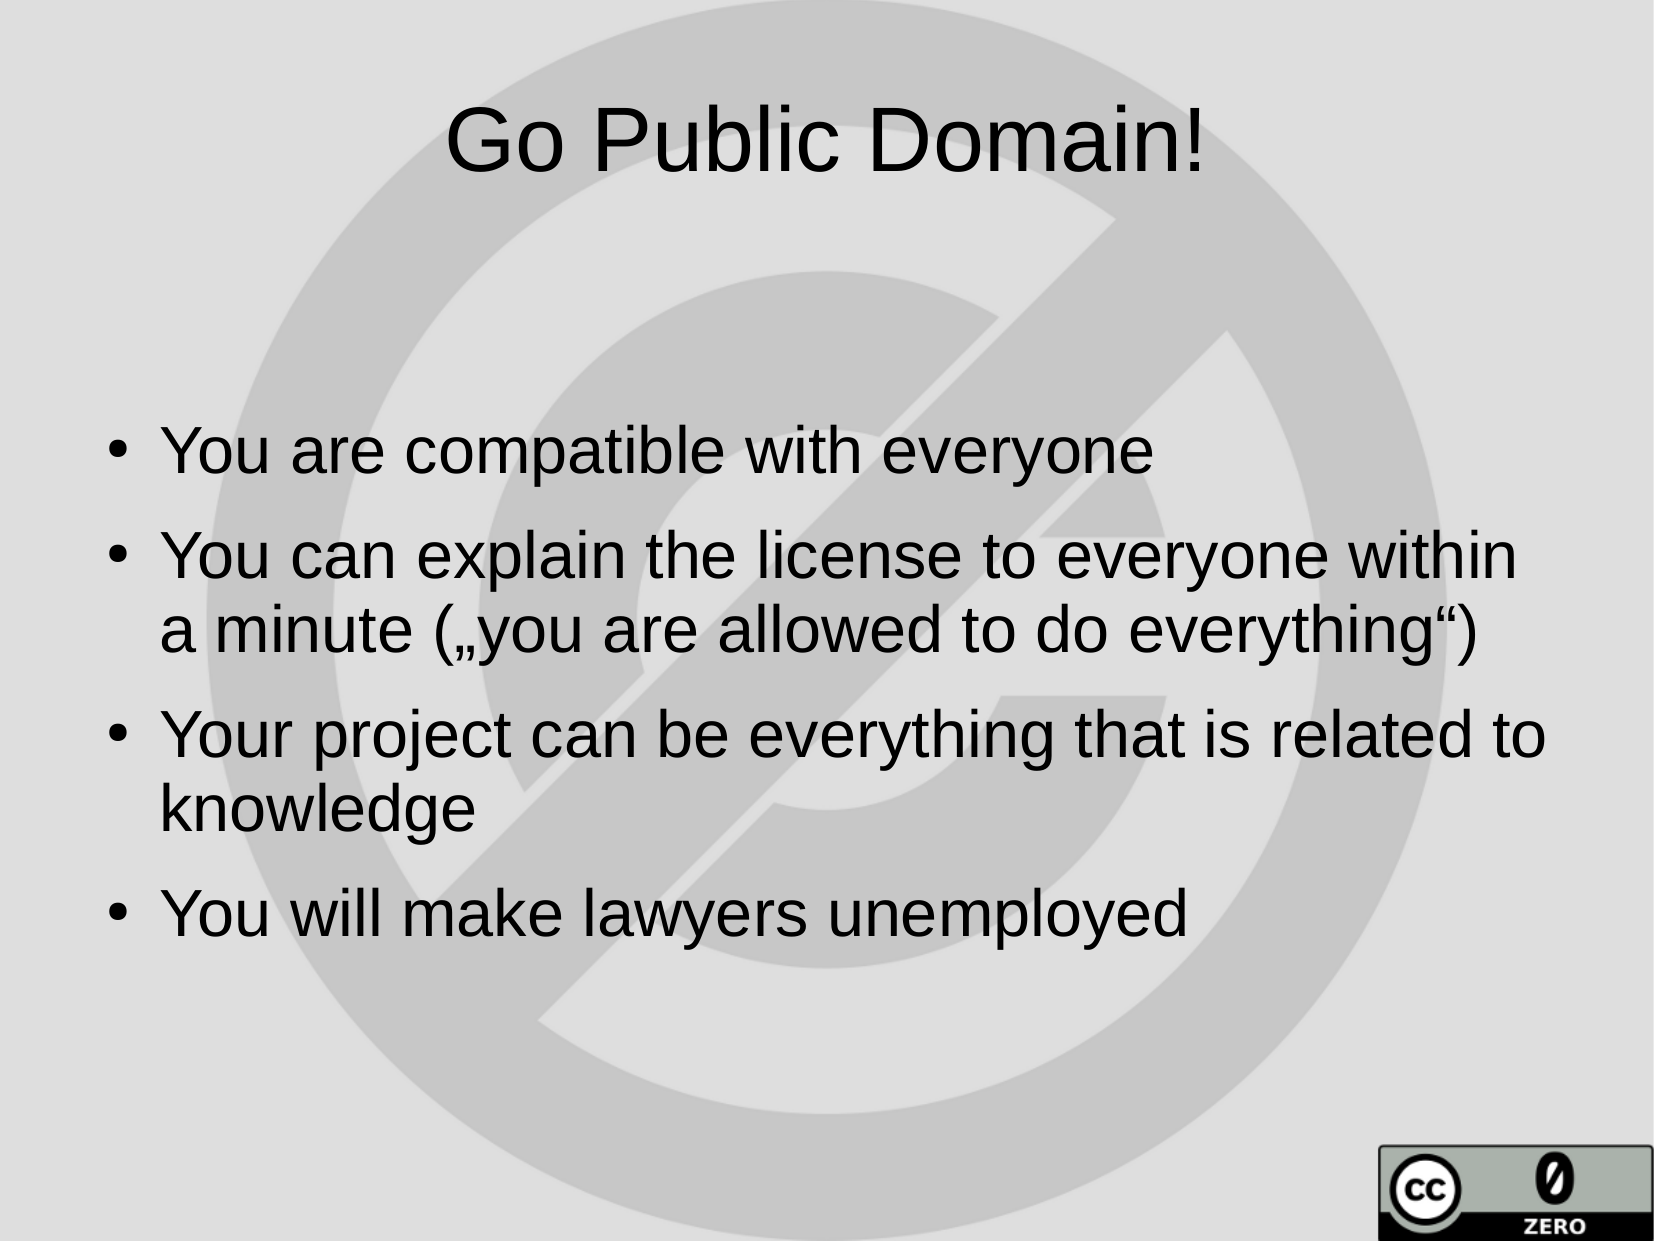

# Go Public Domain!
You are compatible with everyone
You can explain the license to everyone within a minute („you are allowed to do everything“)
Your project can be everything that is related to knowledge
You will make lawyers unemployed